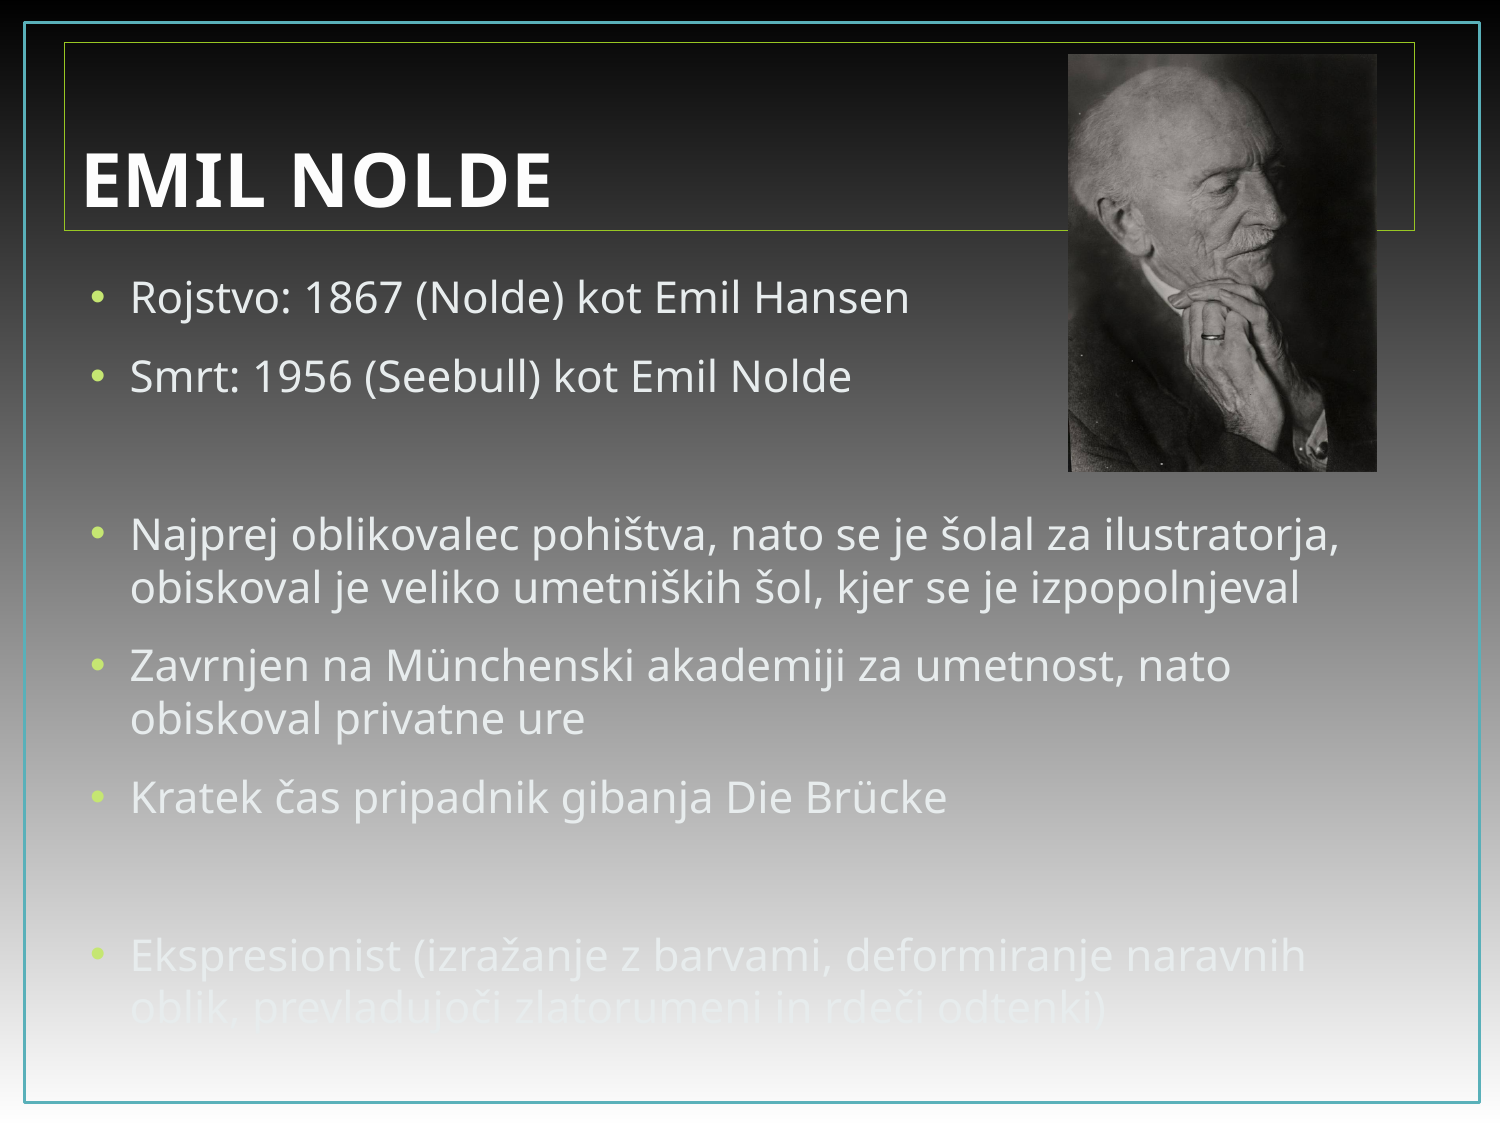

# EMIL NOLDE
Rojstvo: 1867 (Nolde) kot Emil Hansen
Smrt: 1956 (Seebull) kot Emil Nolde
Najprej oblikovalec pohištva, nato se je šolal za ilustratorja, obiskoval je veliko umetniških šol, kjer se je izpopolnjeval
Zavrnjen na Münchenski akademiji za umetnost, nato obiskoval privatne ure
Kratek čas pripadnik gibanja Die Brücke
Ekspresionist (izražanje z barvami, deformiranje naravnih oblik, prevladujoči zlatorumeni in rdeči odtenki)